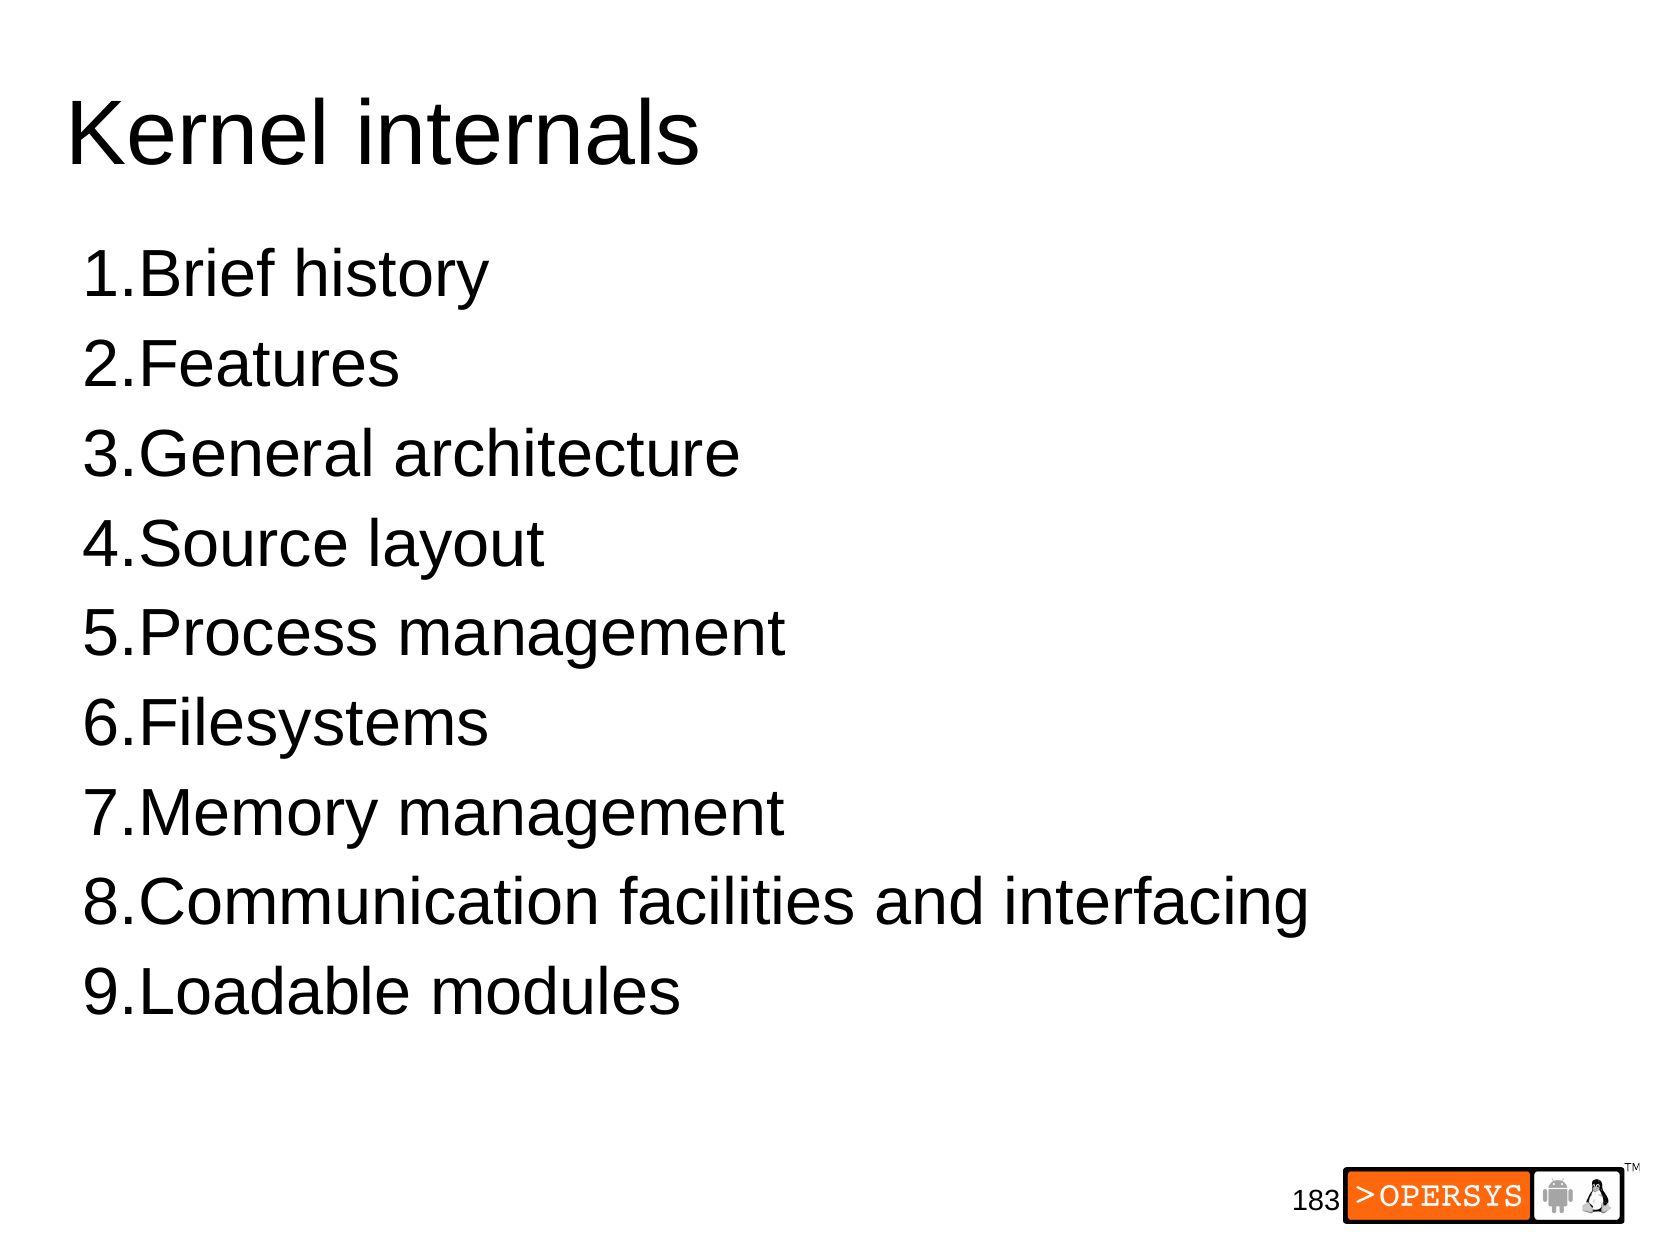

# Kernel internals
Brief history
Features
General architecture
Source layout
Process management
Filesystems
Memory management
Communication facilities and interfacing
Loadable modules